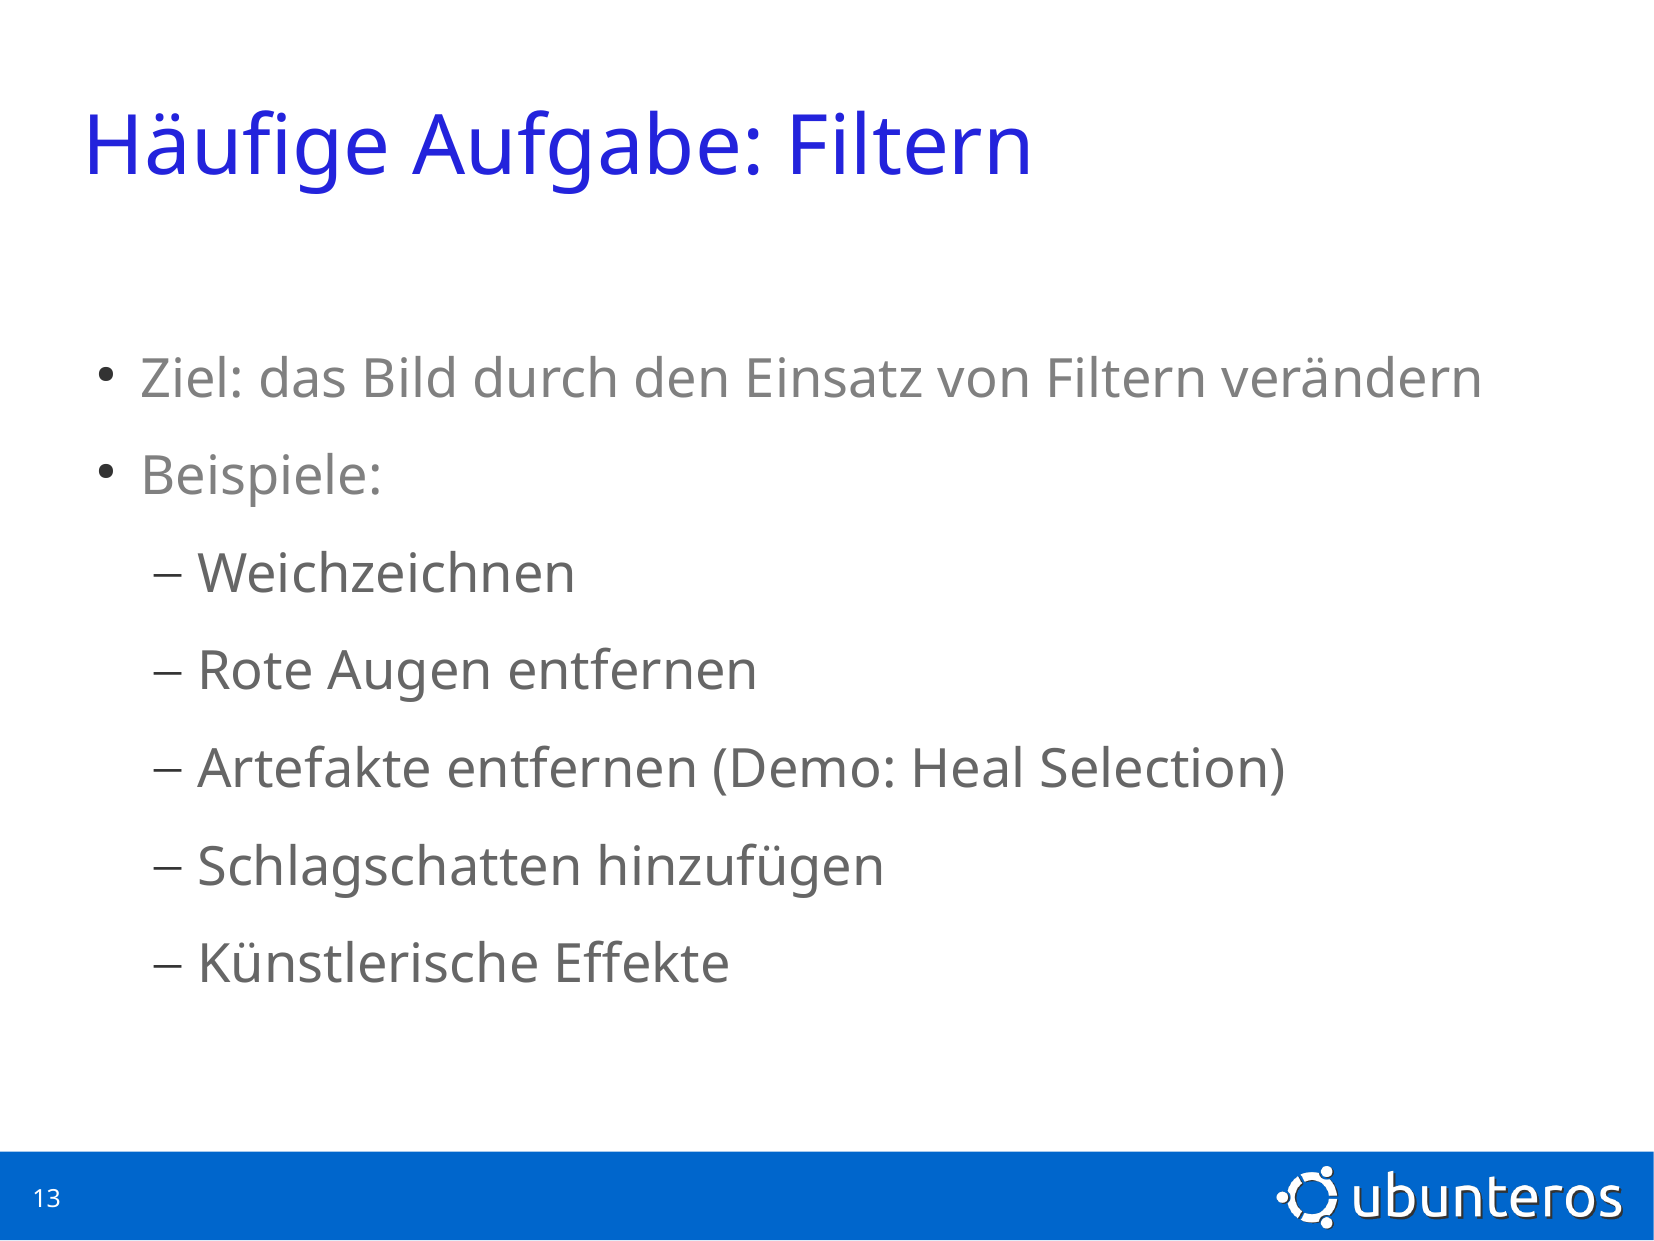

# Häufige Aufgabe: Filtern
Ziel: das Bild durch den Einsatz von Filtern verändern
Beispiele:
Weichzeichnen
Rote Augen entfernen
Artefakte entfernen (Demo: Heal Selection)
Schlagschatten hinzufügen
Künstlerische Effekte